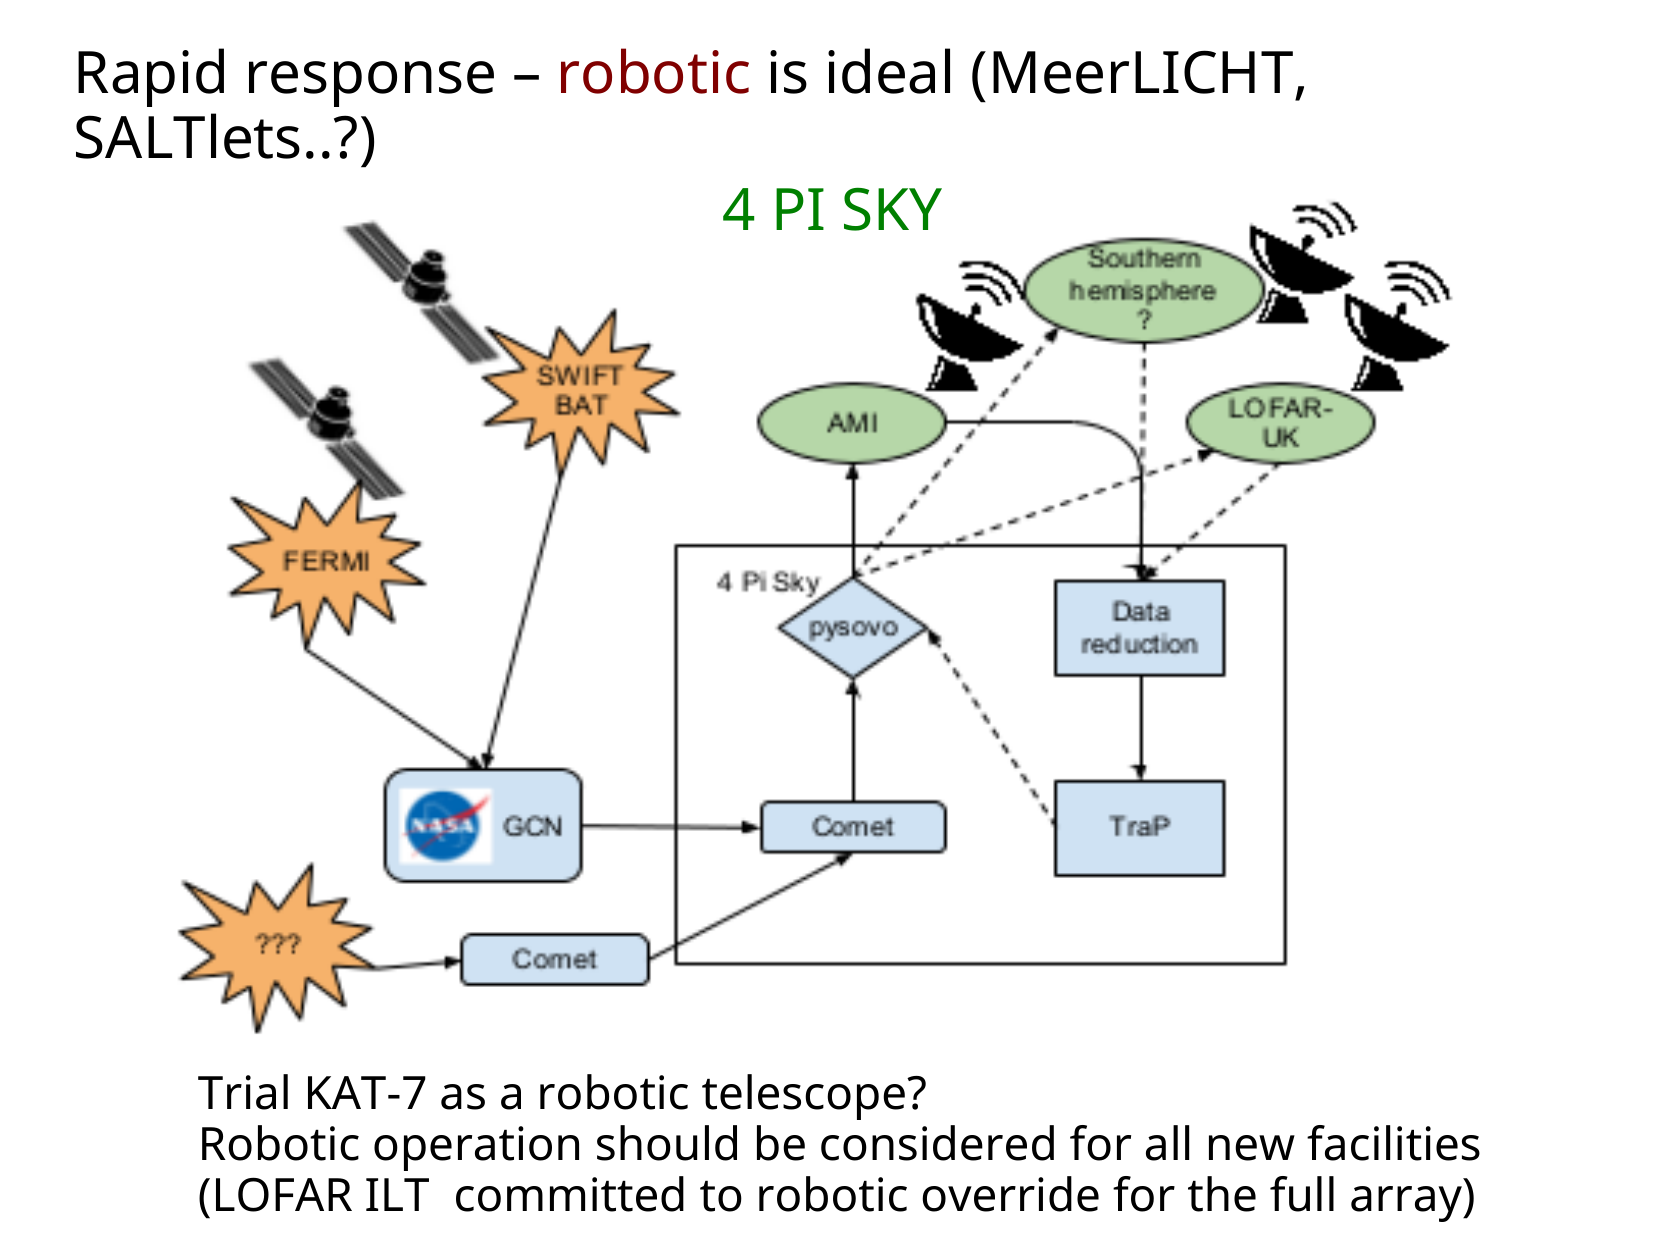

Rapid response – robotic is ideal (MeerLICHT, SALTlets..?)
4 PI SKY
Trial KAT-7 as a robotic telescope?
Robotic operation should be considered for all new facilities
(LOFAR ILT committed to robotic override for the full array)